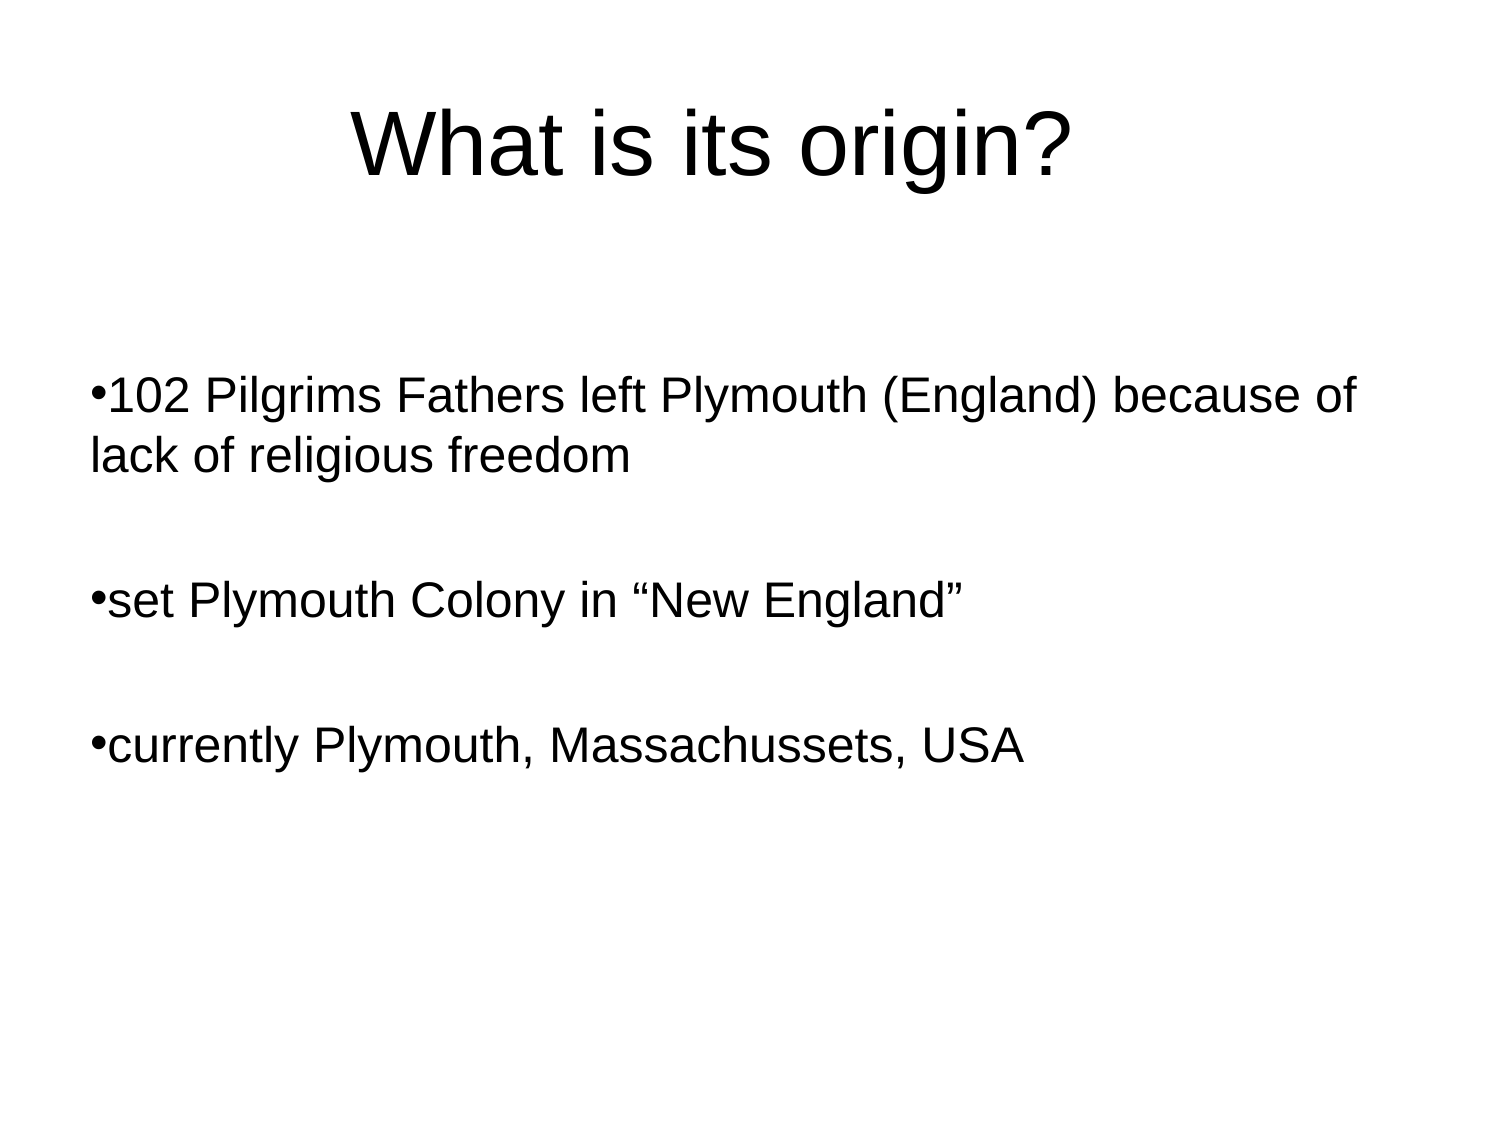

# What is its origin?
102 Pilgrims Fathers left Plymouth (England) because of lack of religious freedom
set Plymouth Colony in “New England”
currently Plymouth, Massachussets, USA